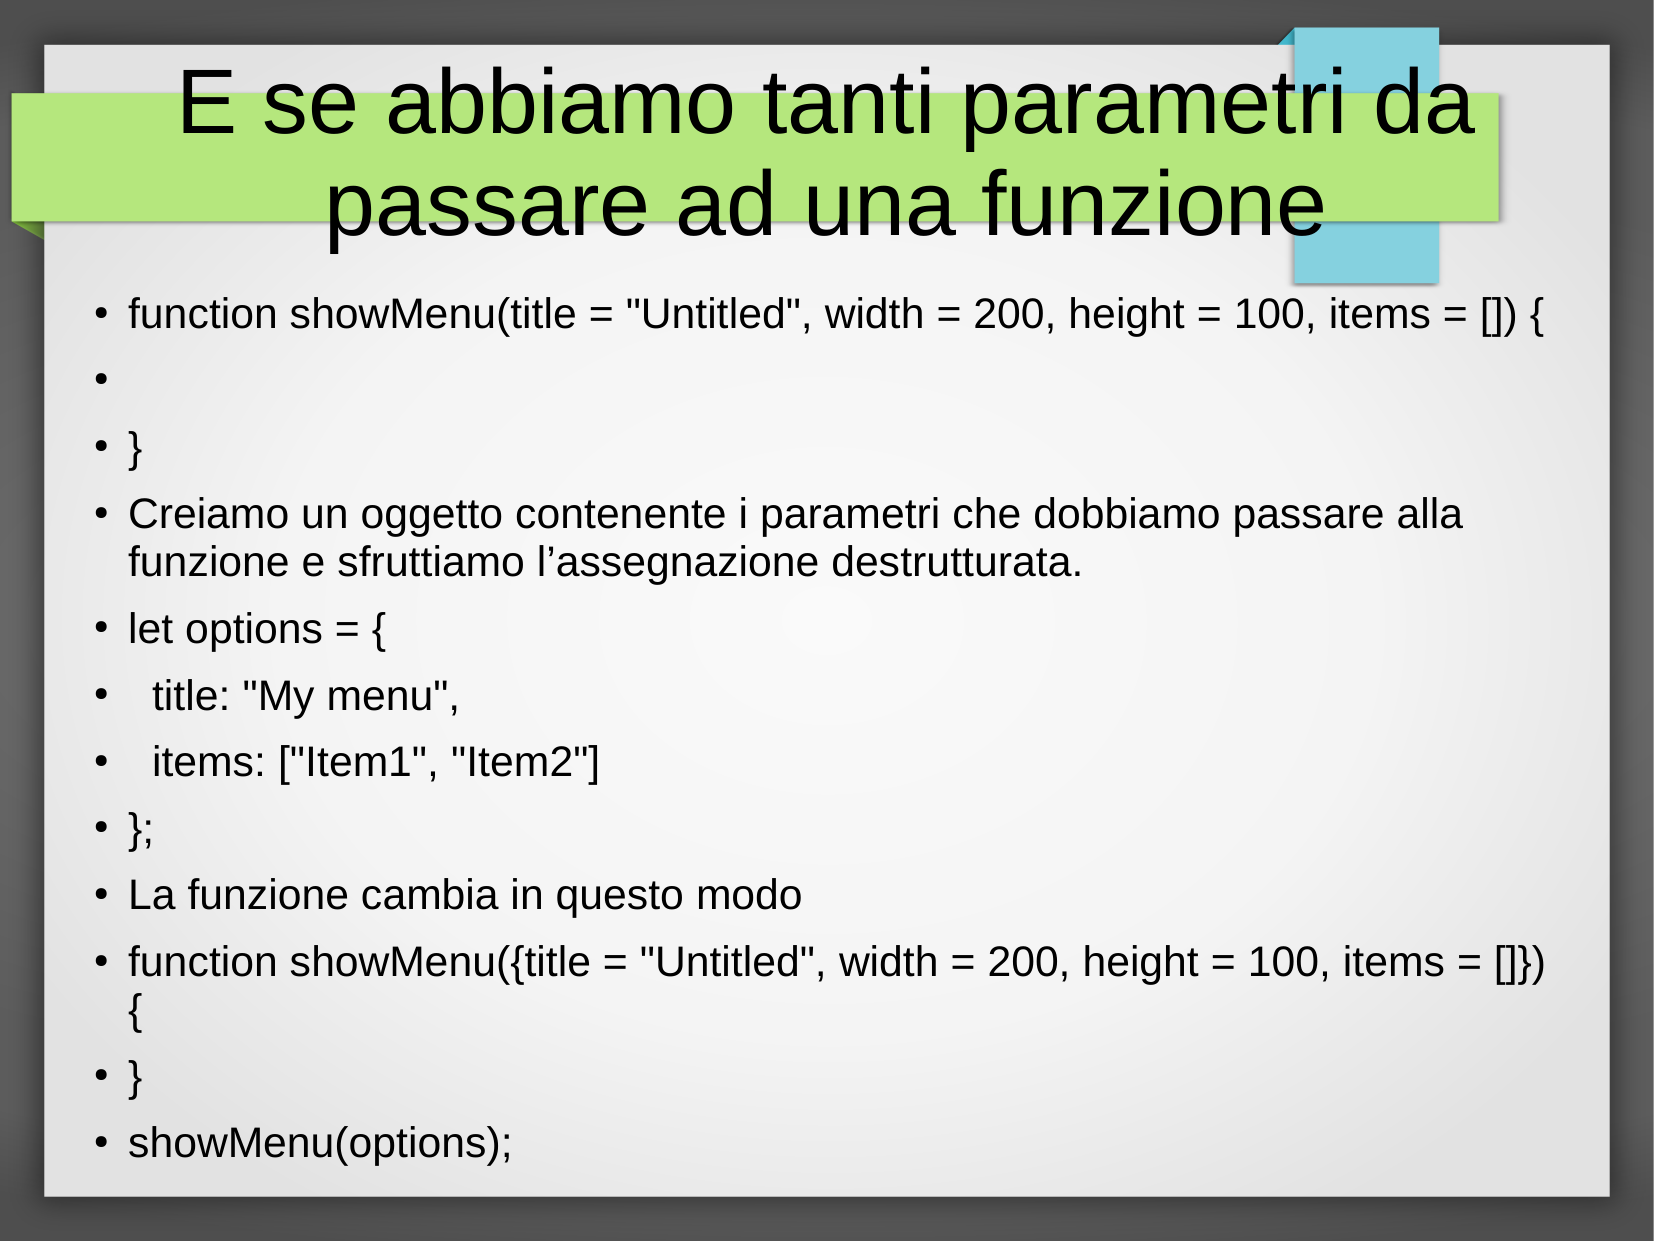

# E se abbiamo tanti parametri da passare ad una funzione
function showMenu(title = "Untitled", width = 200, height = 100, items = []) {
}
Creiamo un oggetto contenente i parametri che dobbiamo passare alla funzione e sfruttiamo l’assegnazione destrutturata.
let options = {
 title: "My menu",
 items: ["Item1", "Item2"]
};
La funzione cambia in questo modo
function showMenu({title = "Untitled", width = 200, height = 100, items = []}) {
}
showMenu(options);